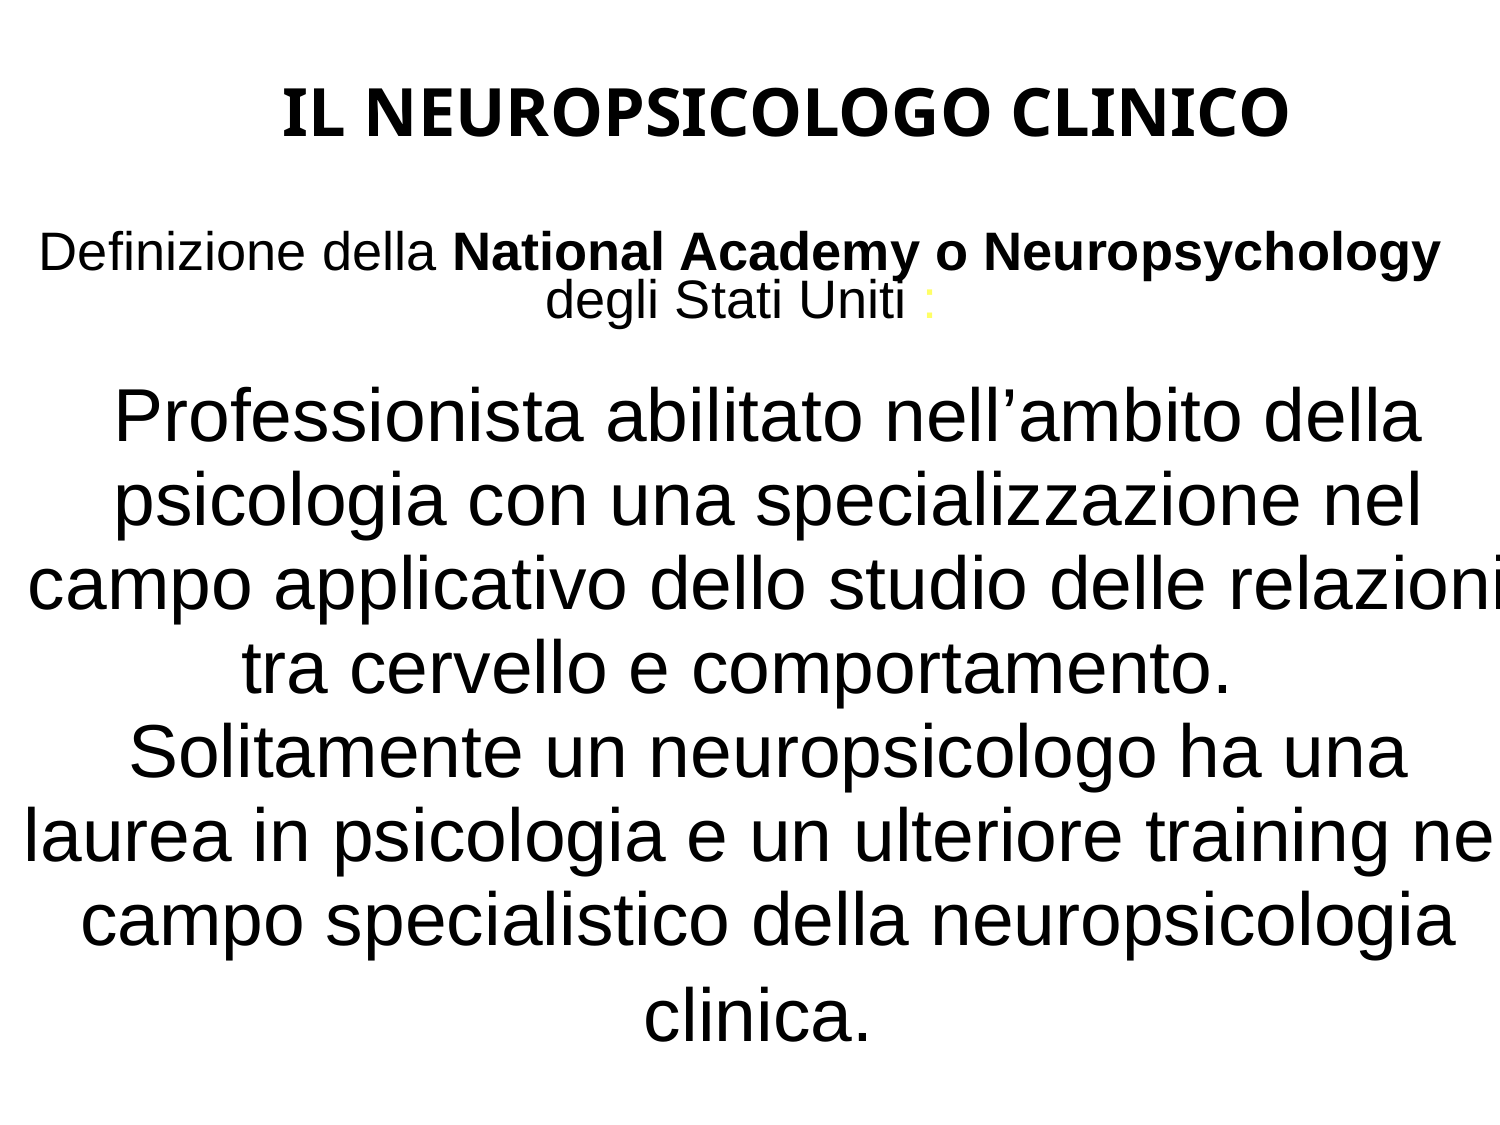

IL NEUROPSICOLOGO CLINICO
Definizione della National Academy o Neuropsychology degli Stati Uniti :
Professionista abilitato nell’ambito della psicologia con una specializzazione nel campo applicativo dello studio delle relazioni
tra cervello e comportamento.
Solitamente un neuropsicologo ha una laurea in psicologia e un ulteriore training nel campo specialistico della neuropsicologia clinica.